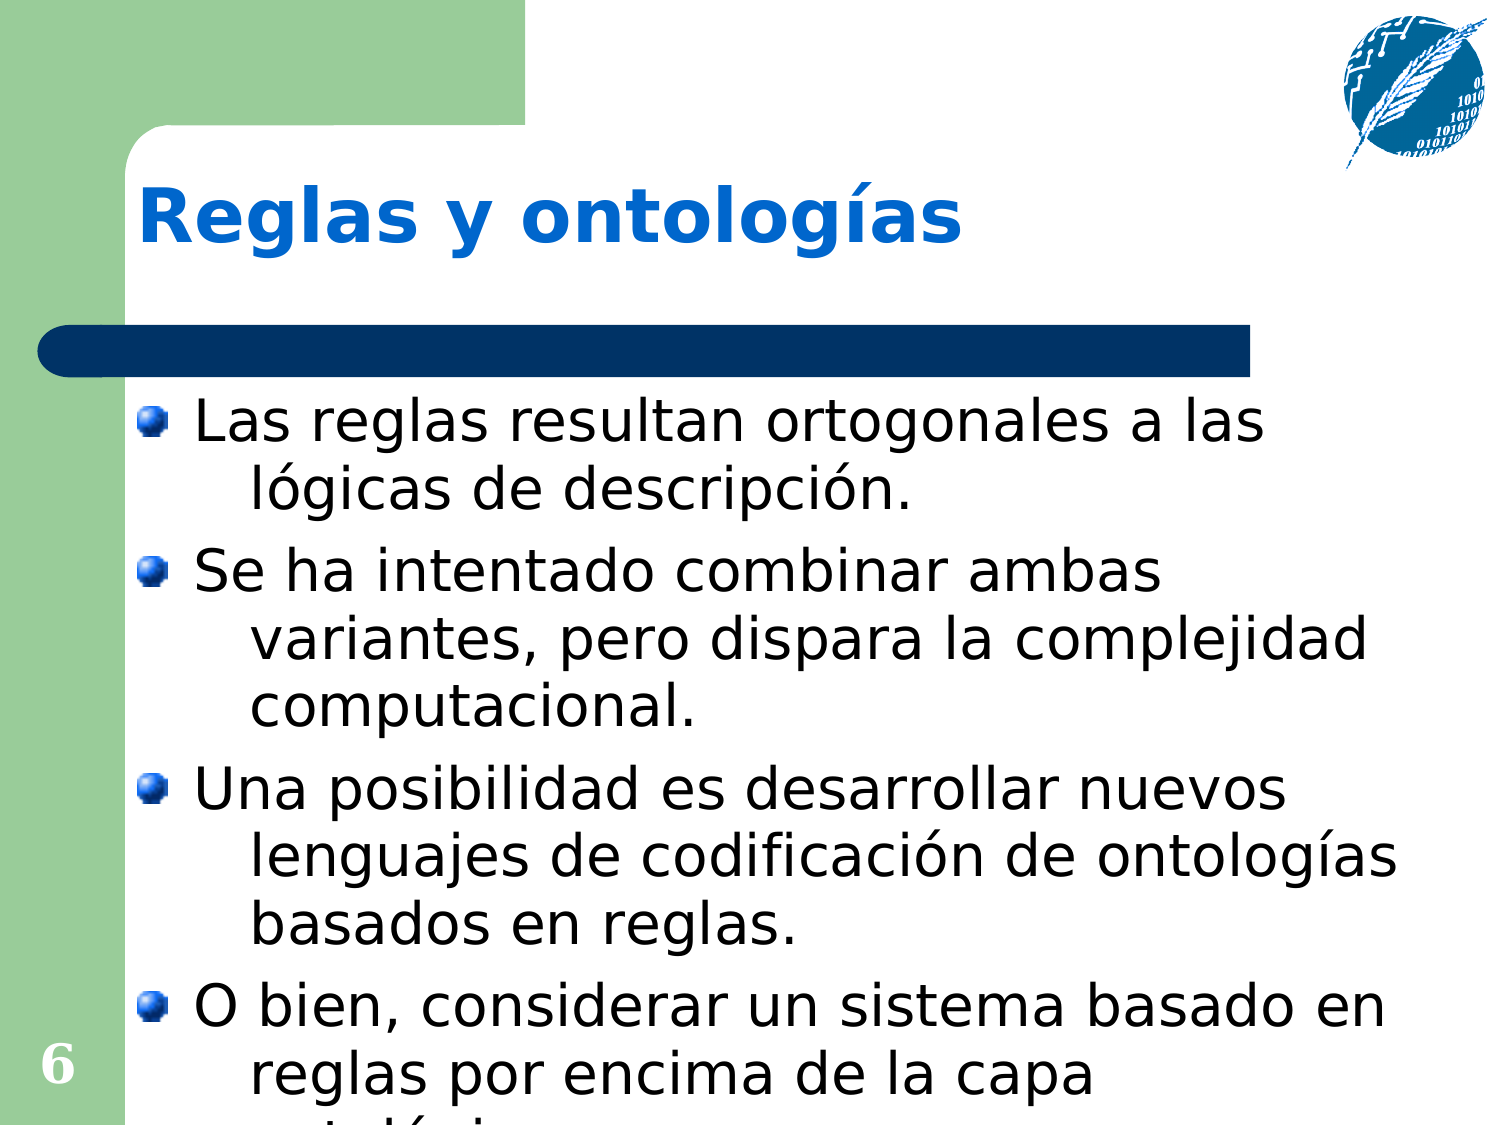

# Reglas y ontologías
Las reglas resultan ortogonales a las lógicas de descripción.
Se ha intentado combinar ambas variantes, pero dispara la complejidad computacional.
Una posibilidad es desarrollar nuevos lenguajes de codificación de ontologías basados en reglas.
O bien, considerar un sistema basado en reglas por encima de la capa ontológica.
6